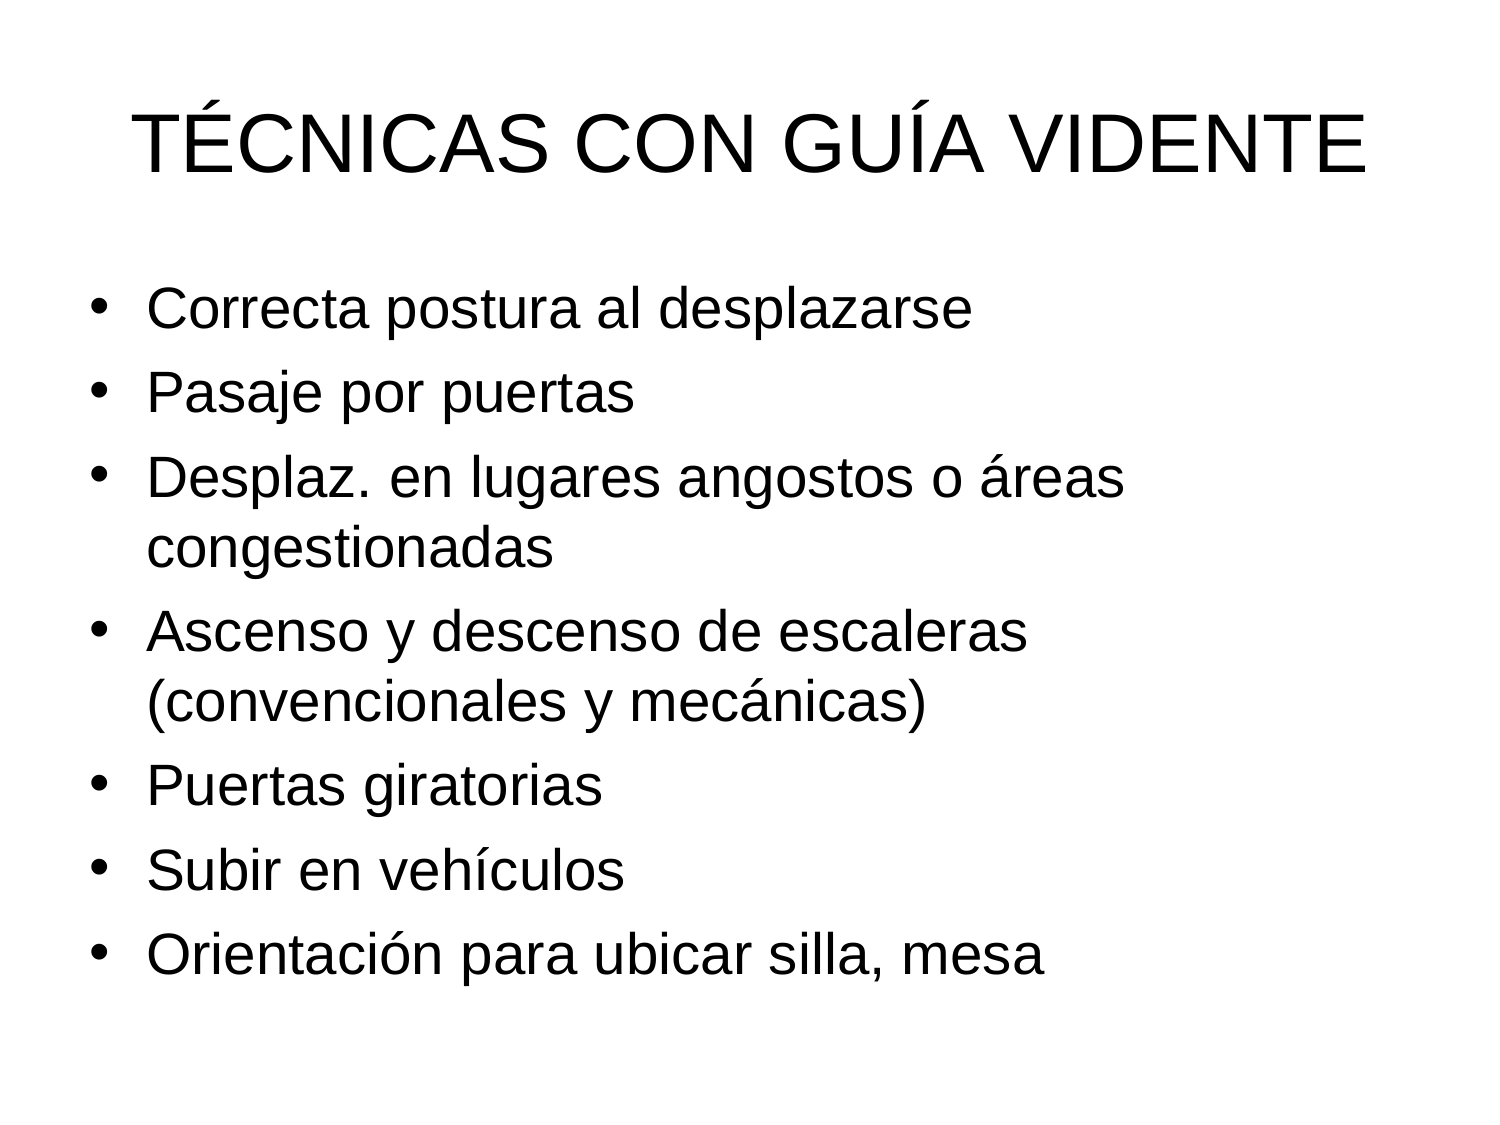

# TÉCNICAS CON GUÍA VIDENTE
Correcta postura al desplazarse
Pasaje por puertas
Desplaz. en lugares angostos o áreas congestionadas
Ascenso y descenso de escaleras (convencionales y mecánicas)
Puertas giratorias
Subir en vehículos
Orientación para ubicar silla, mesa